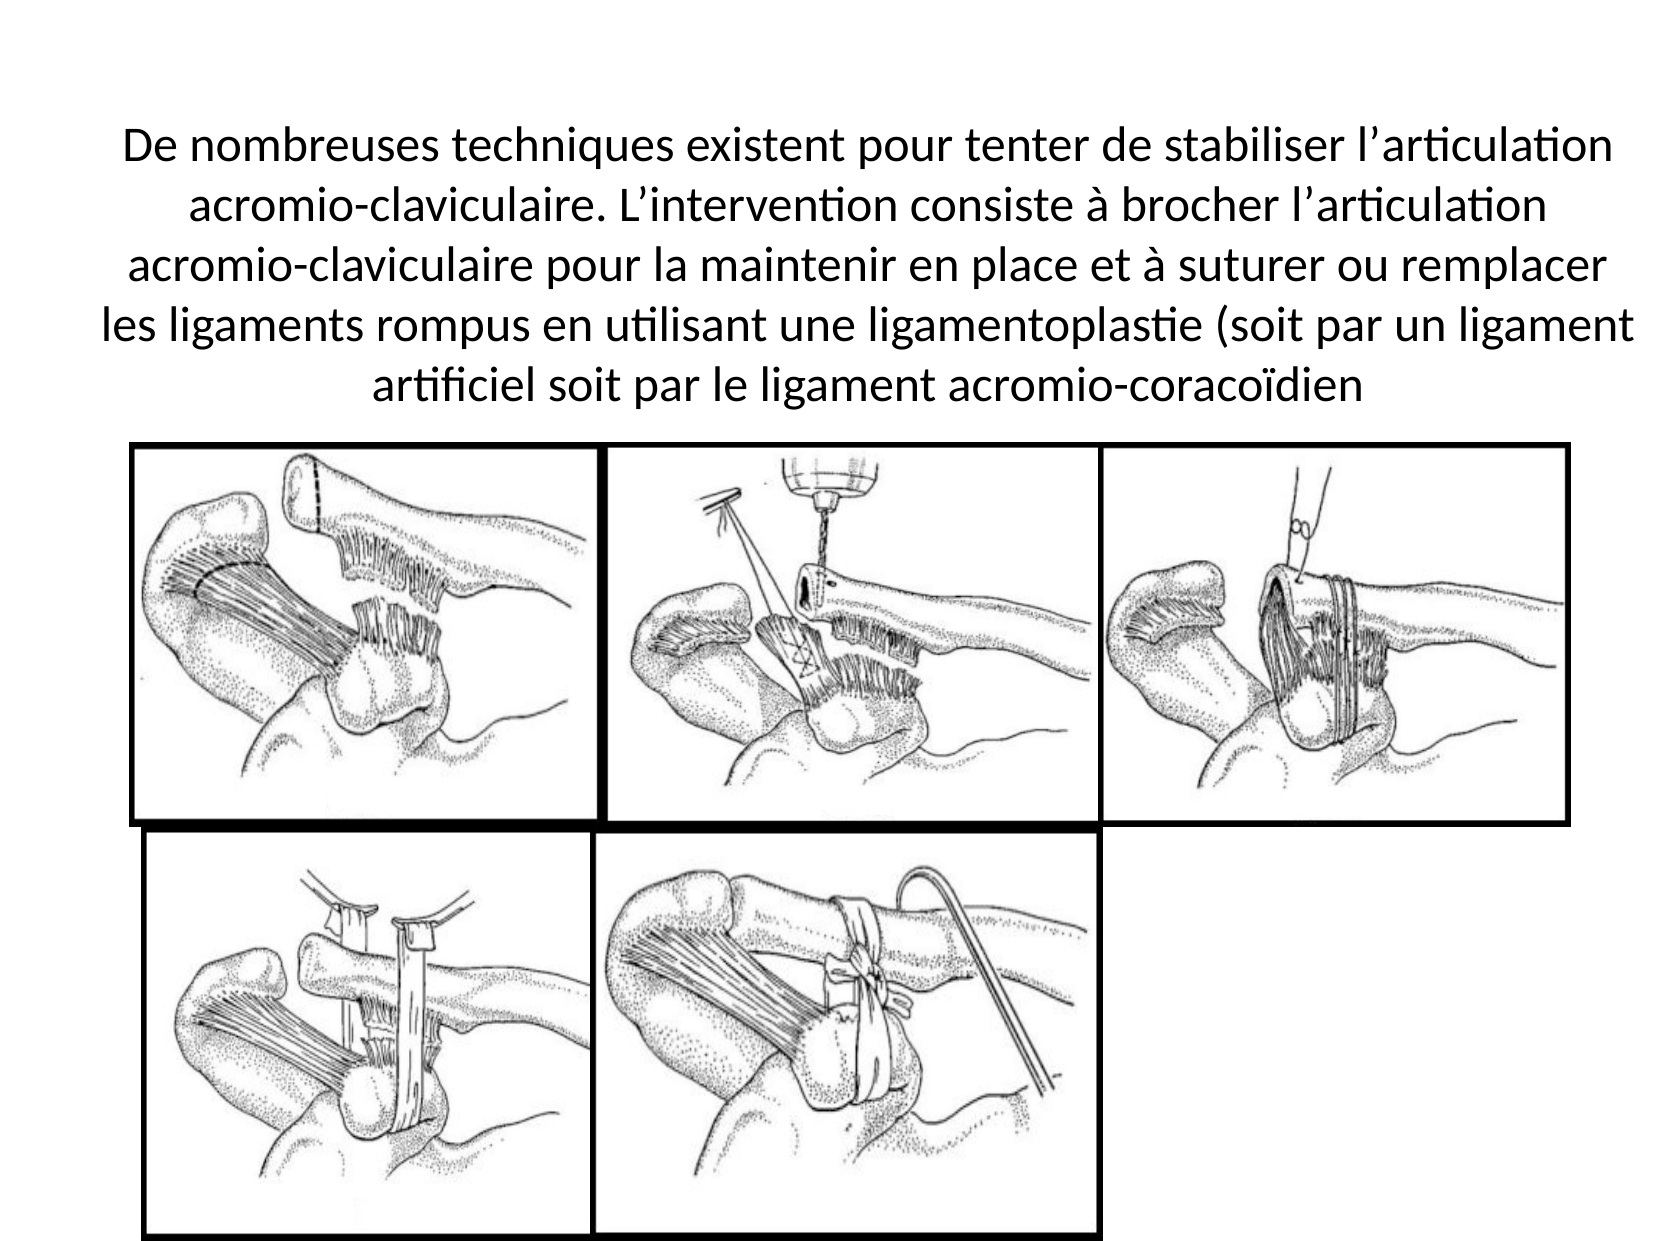

# De nombreuses techniques existent pour tenter de stabiliser l’articulation acromio-claviculaire. L’intervention consiste à brocher l’articulation acromio-claviculaire pour la maintenir en place et à suturer ou remplacer les ligaments rompus en utilisant une ligamentoplastie (soit par un ligament artificiel soit par le ligament acromio-coracoïdien